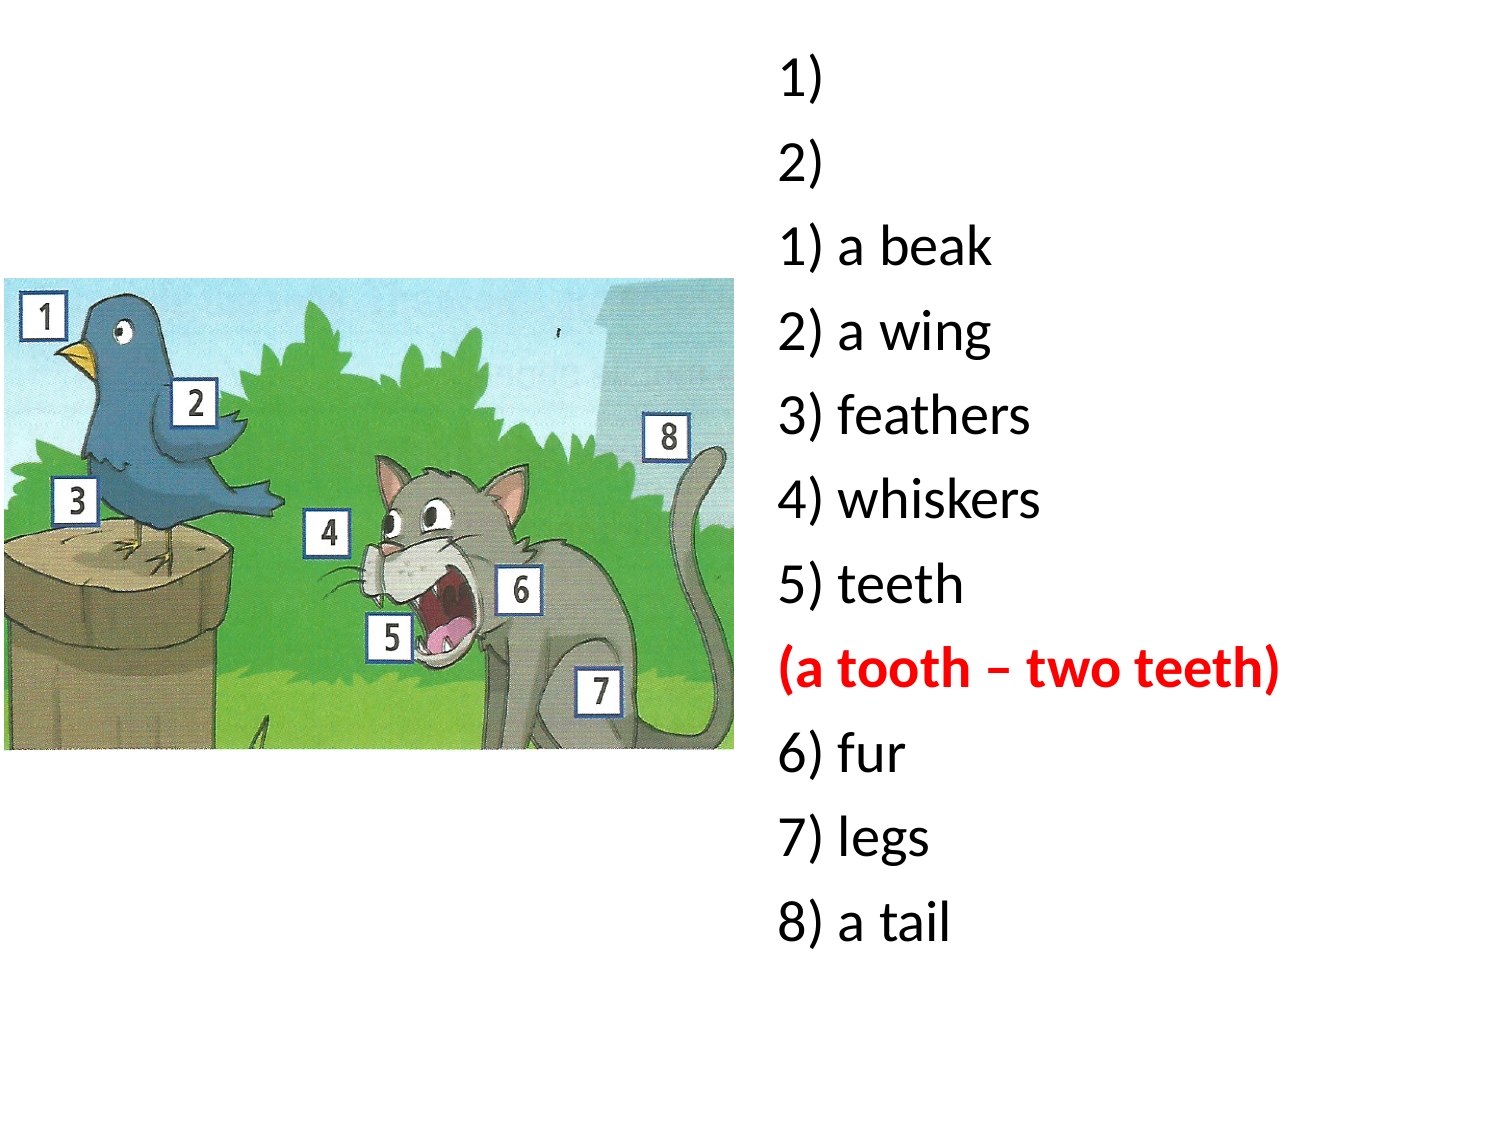

#
1) a beak
2) a wing
3) feathers
4) whiskers
5) teeth
(a tooth – two teeth)
6) fur
7) legs
8) a tail